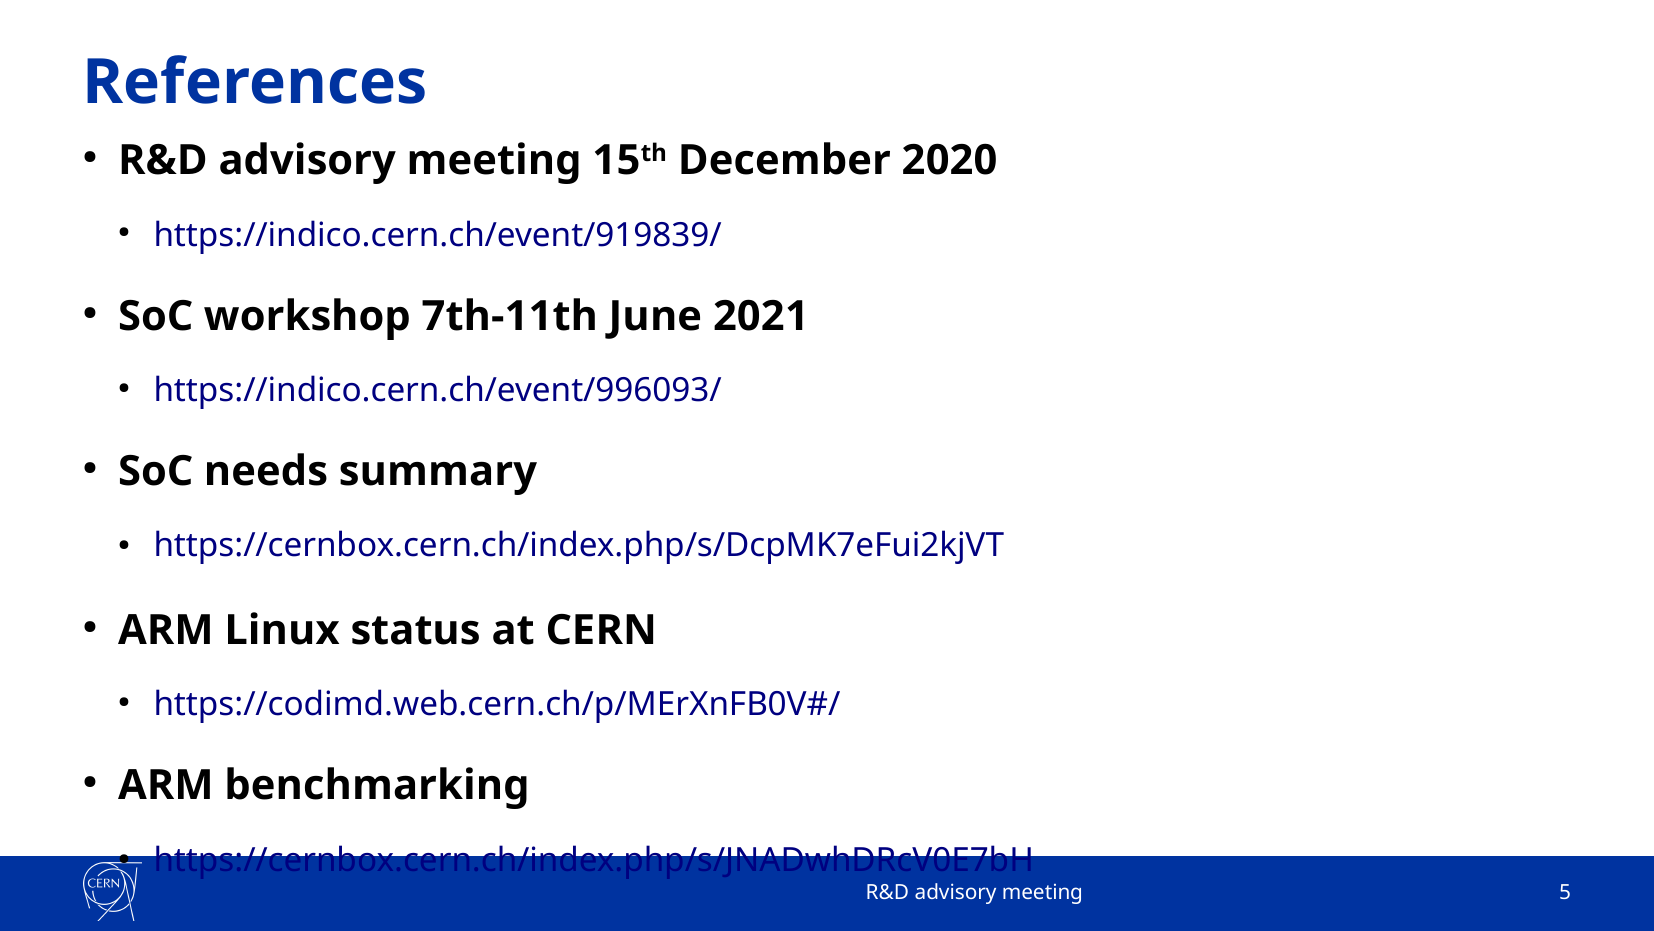

# References
R&D advisory meeting 15th December 2020
https://indico.cern.ch/event/919839/
SoC workshop 7th-11th June 2021
https://indico.cern.ch/event/996093/
SoC needs summary
﻿https://cernbox.cern.ch/index.php/s/DcpMK7eFui2kjVT
ARM Linux status at CERN
https://codimd.web.cern.ch/p/MErXnFB0V#/
ARM benchmarking
﻿https://cernbox.cern.ch/index.php/s/JNADwhDRcV0E7bH
R&D advisory meeting
5